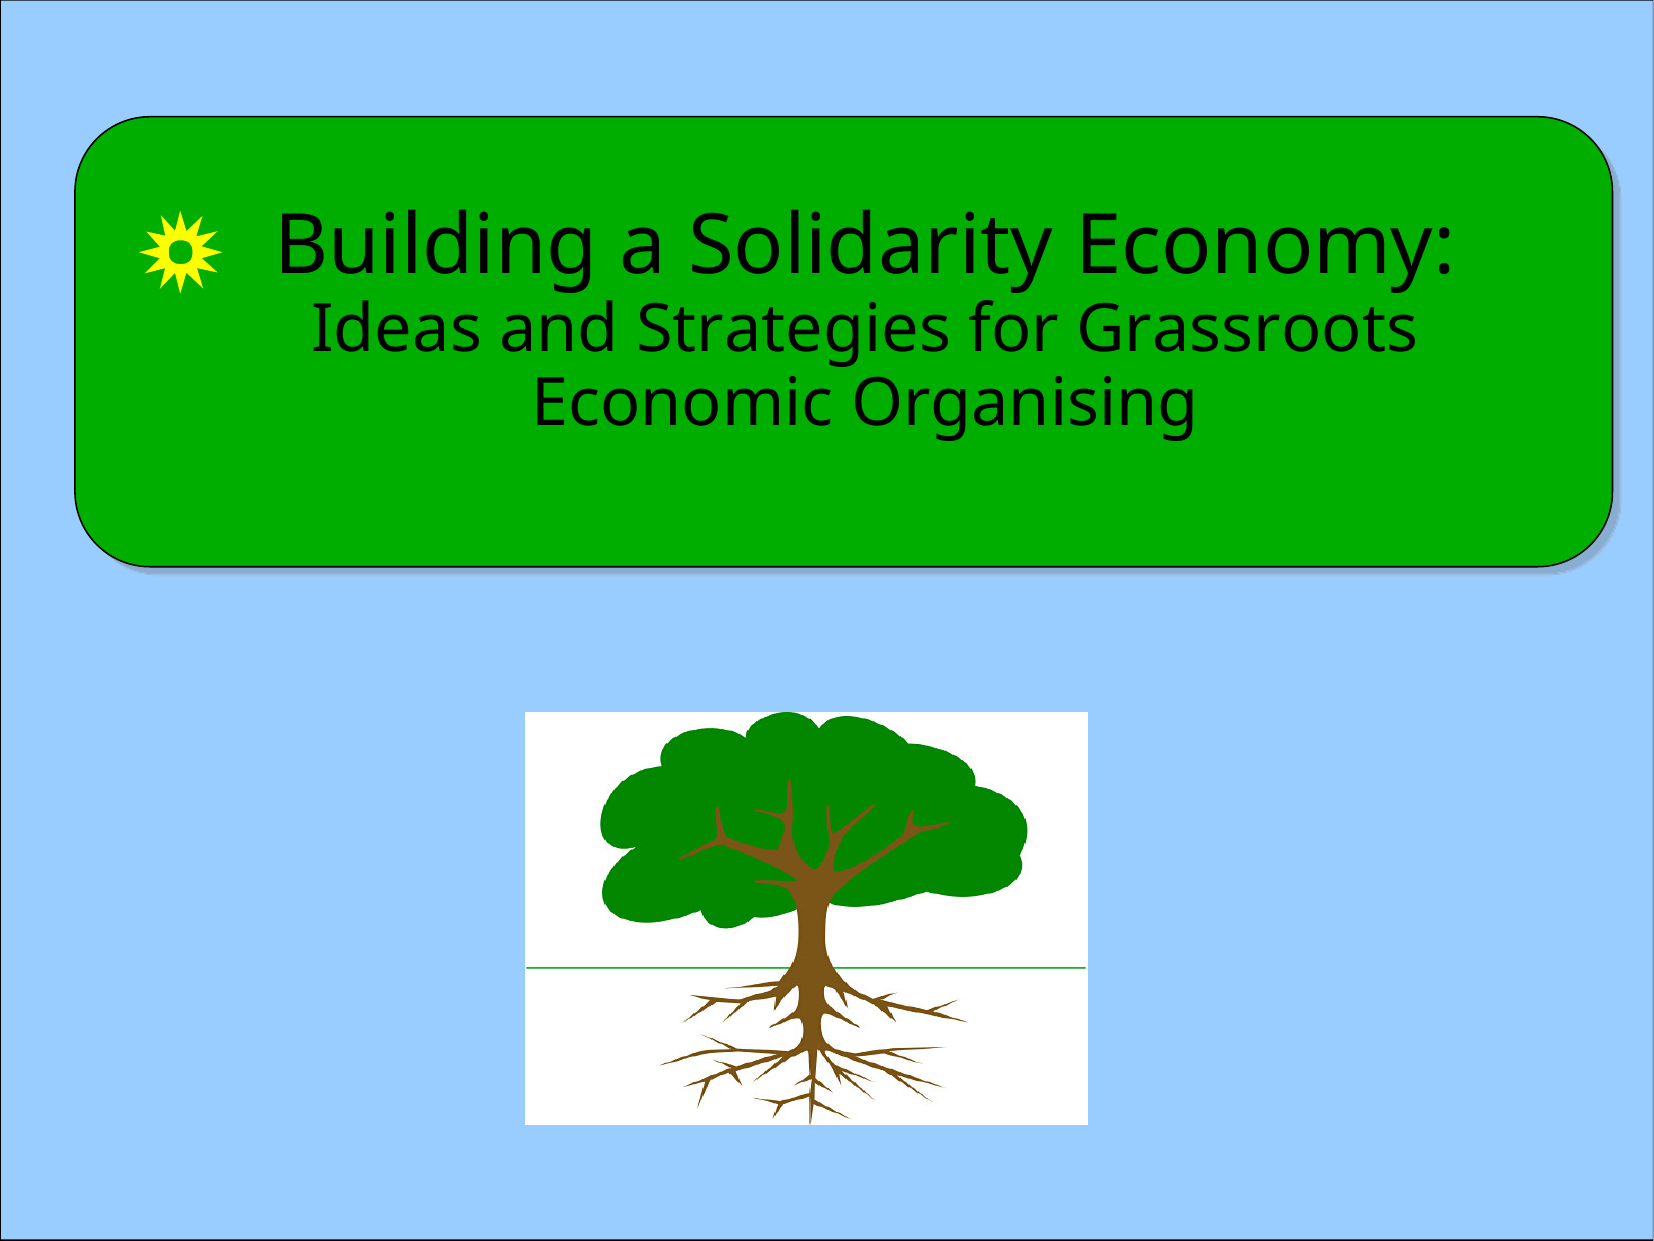


Building a Solidarity Economy: Ideas and Strategies for Grassroots Economic Organising